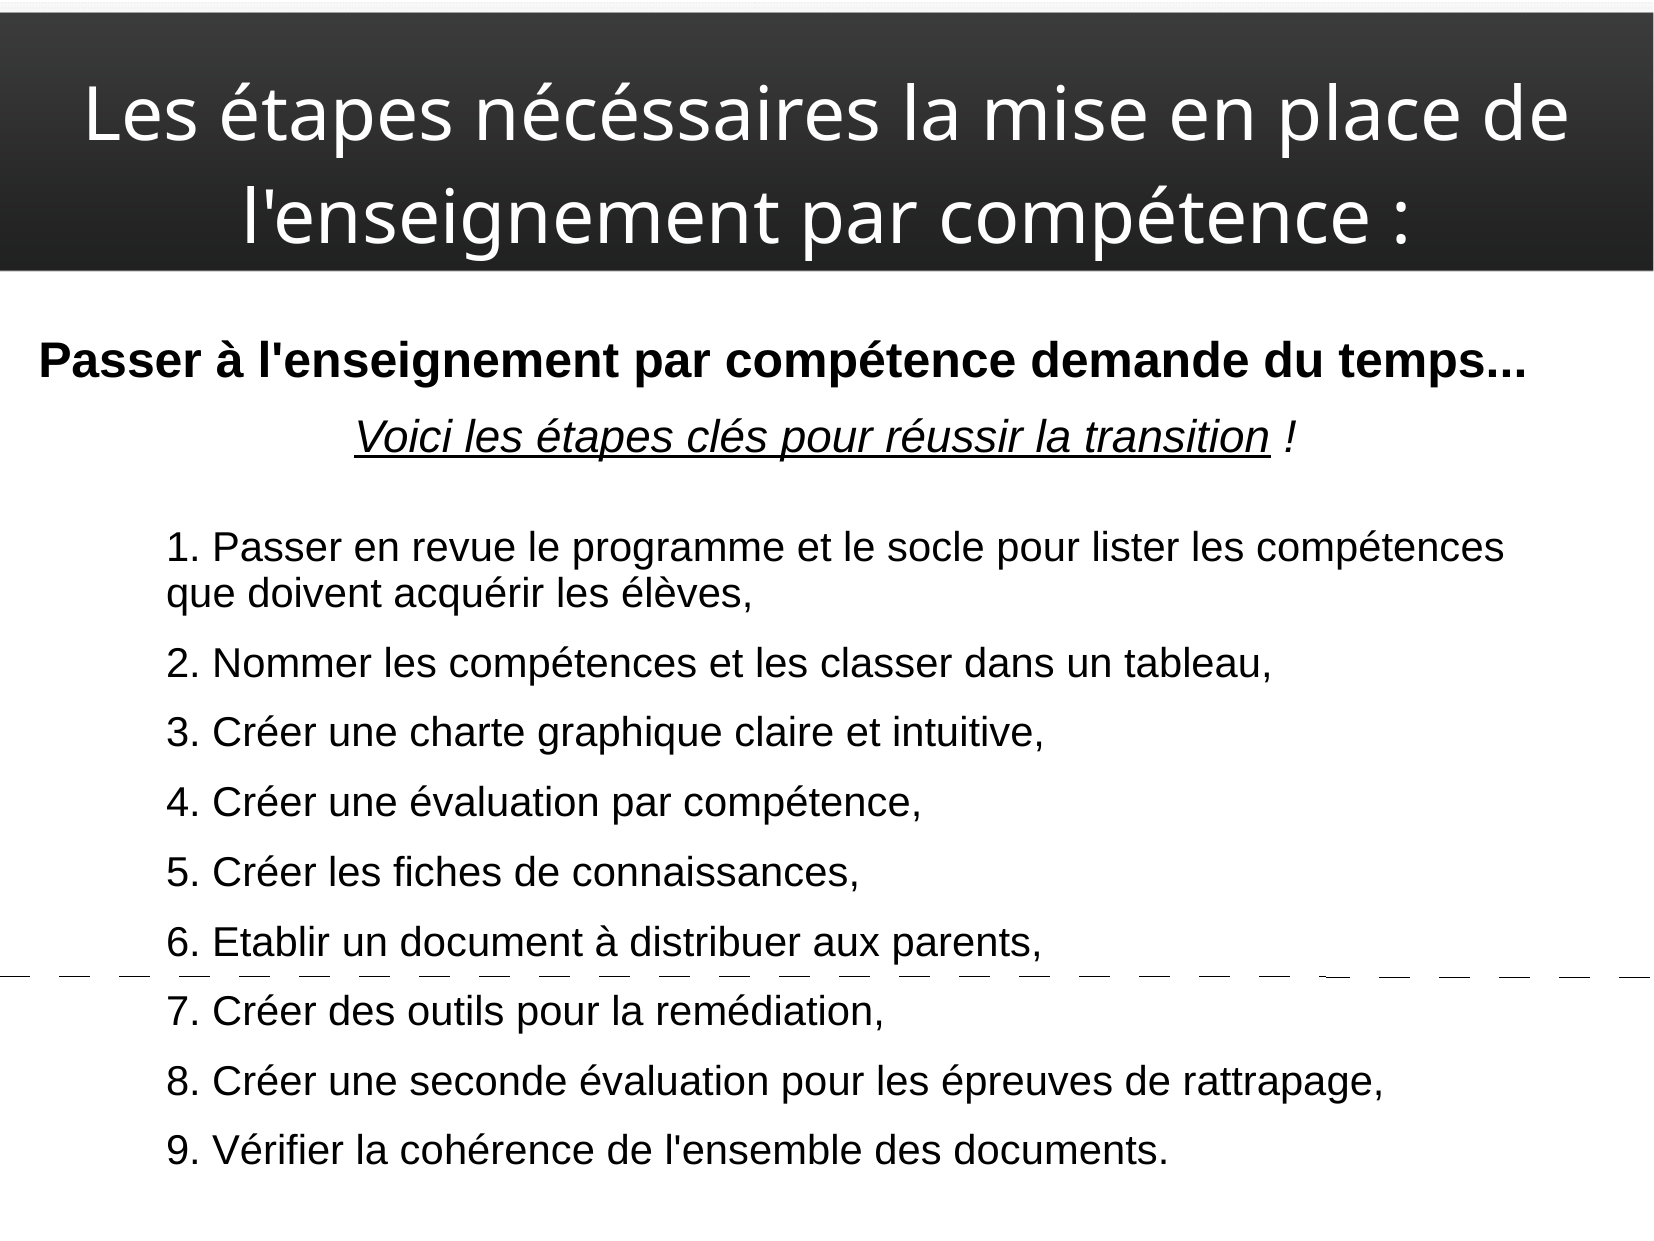

Les étapes nécéssaires la mise en place de l'enseignement par compétence :
Passer à l'enseignement par compétence demande du temps...
Voici les étapes clés pour réussir la transition !
 Passer en revue le programme et le socle pour lister les compétences que doivent acquérir les élèves,
 Nommer les compétences et les classer dans un tableau,
 Créer une charte graphique claire et intuitive,
 Créer une évaluation par compétence,
 Créer les fiches de connaissances,
 Etablir un document à distribuer aux parents,
 Créer des outils pour la remédiation,
 Créer une seconde évaluation pour les épreuves de rattrapage,
 Vérifier la cohérence de l'ensemble des documents.